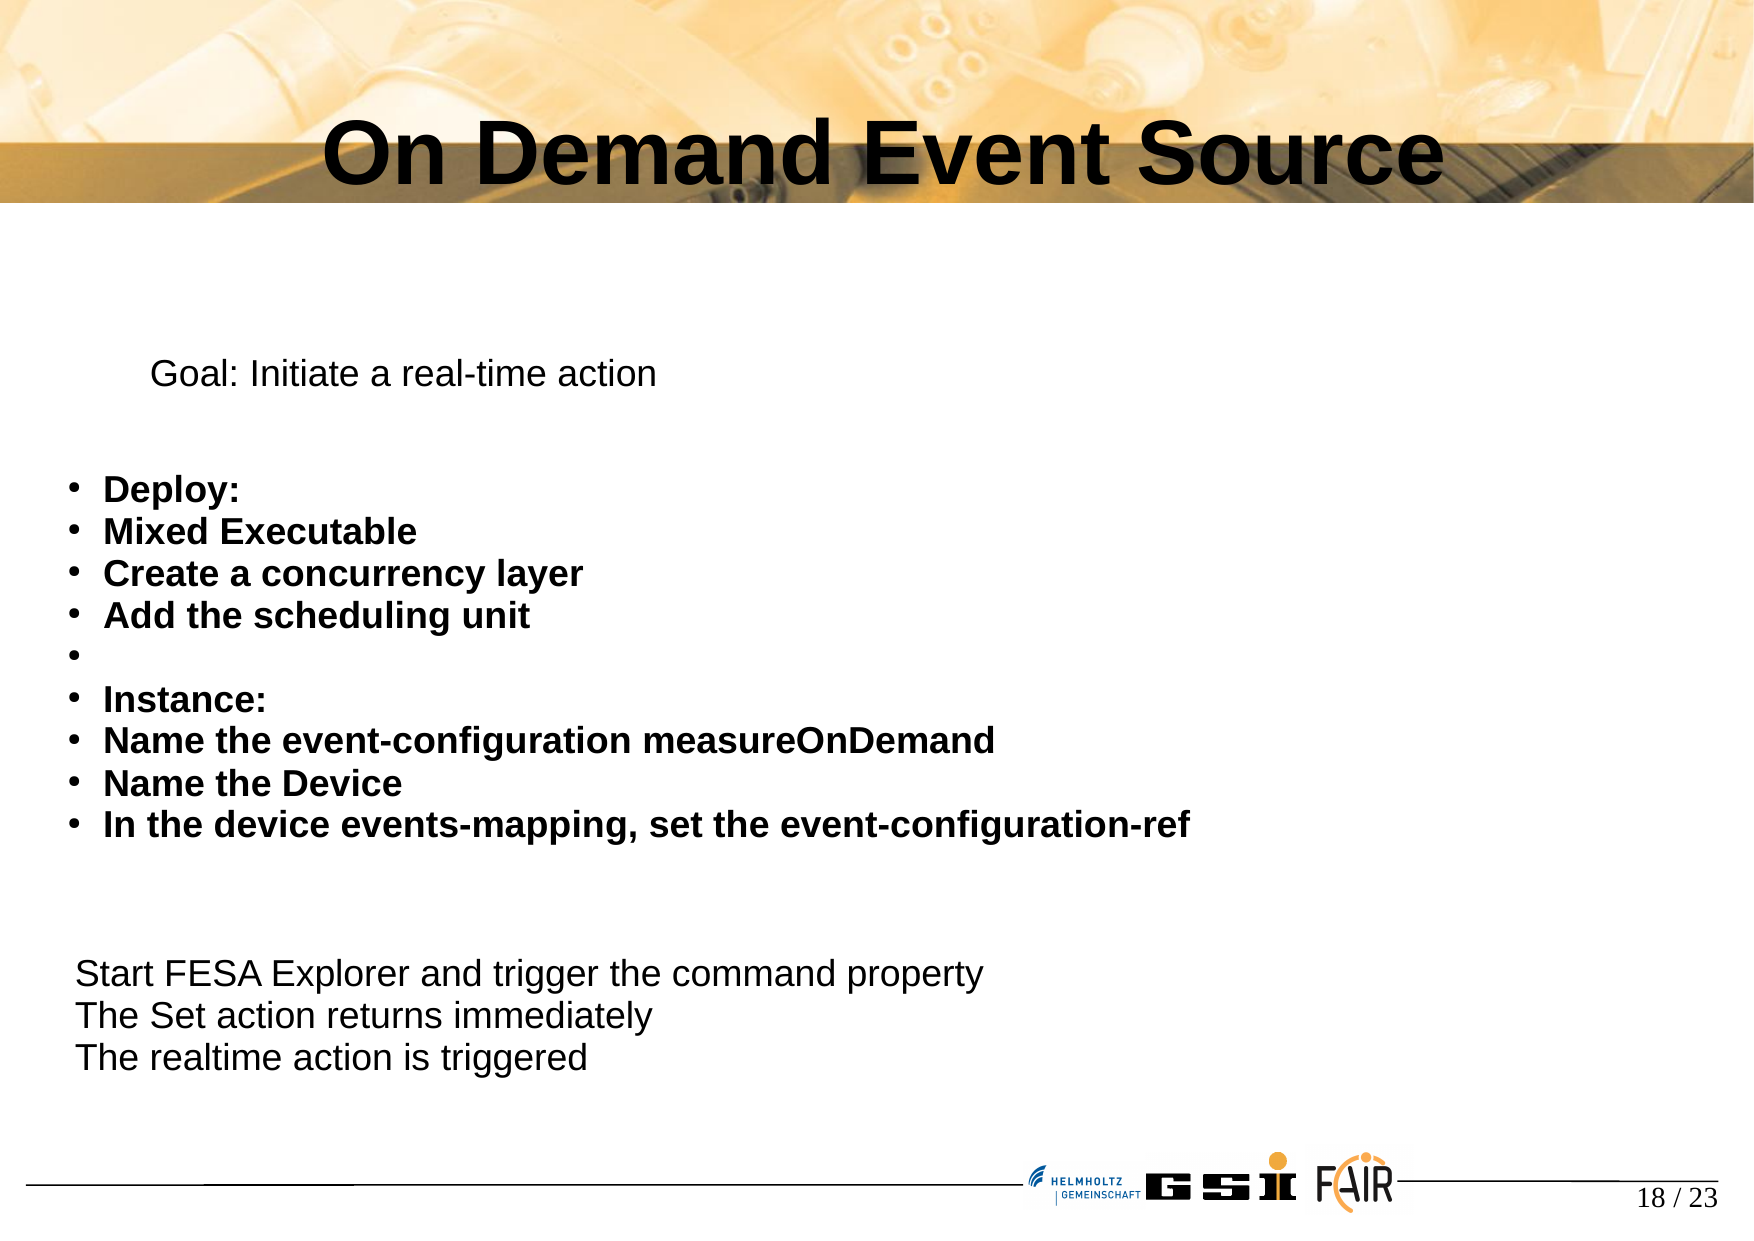

# On Demand Event Source
Goal: Initiate a real-time action
Deploy:
Mixed Executable
Create a concurrency layer
Add the scheduling unit
Instance:
Name the event-configuration measureOnDemand
Name the Device
In the device events-mapping, set the event-configuration-ref
Start FESA Explorer and trigger the command property
The Set action returns immediately
The realtime action is triggered
18